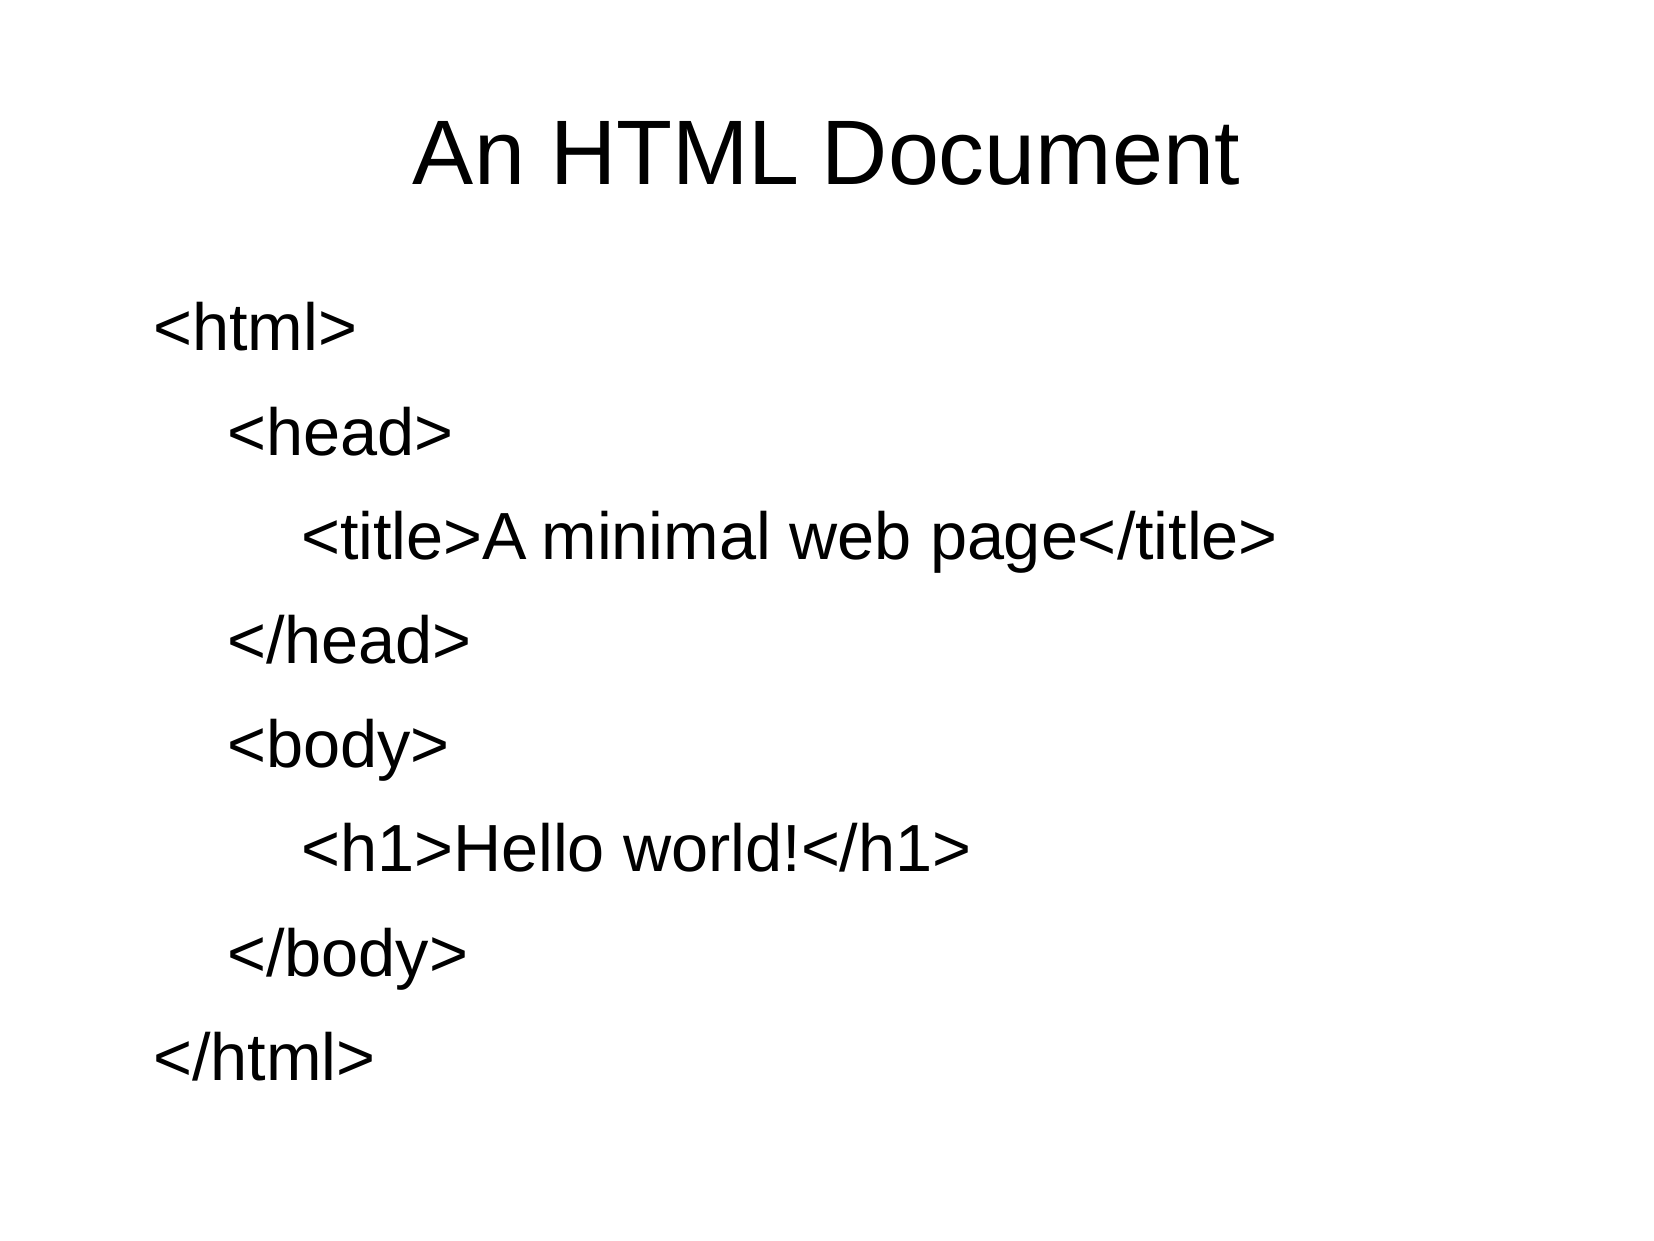

# An HTML Document
<html>
 <head>
 <title>A minimal web page</title>
 </head>
 <body>
 <h1>Hello world!</h1>
 </body>
</html>